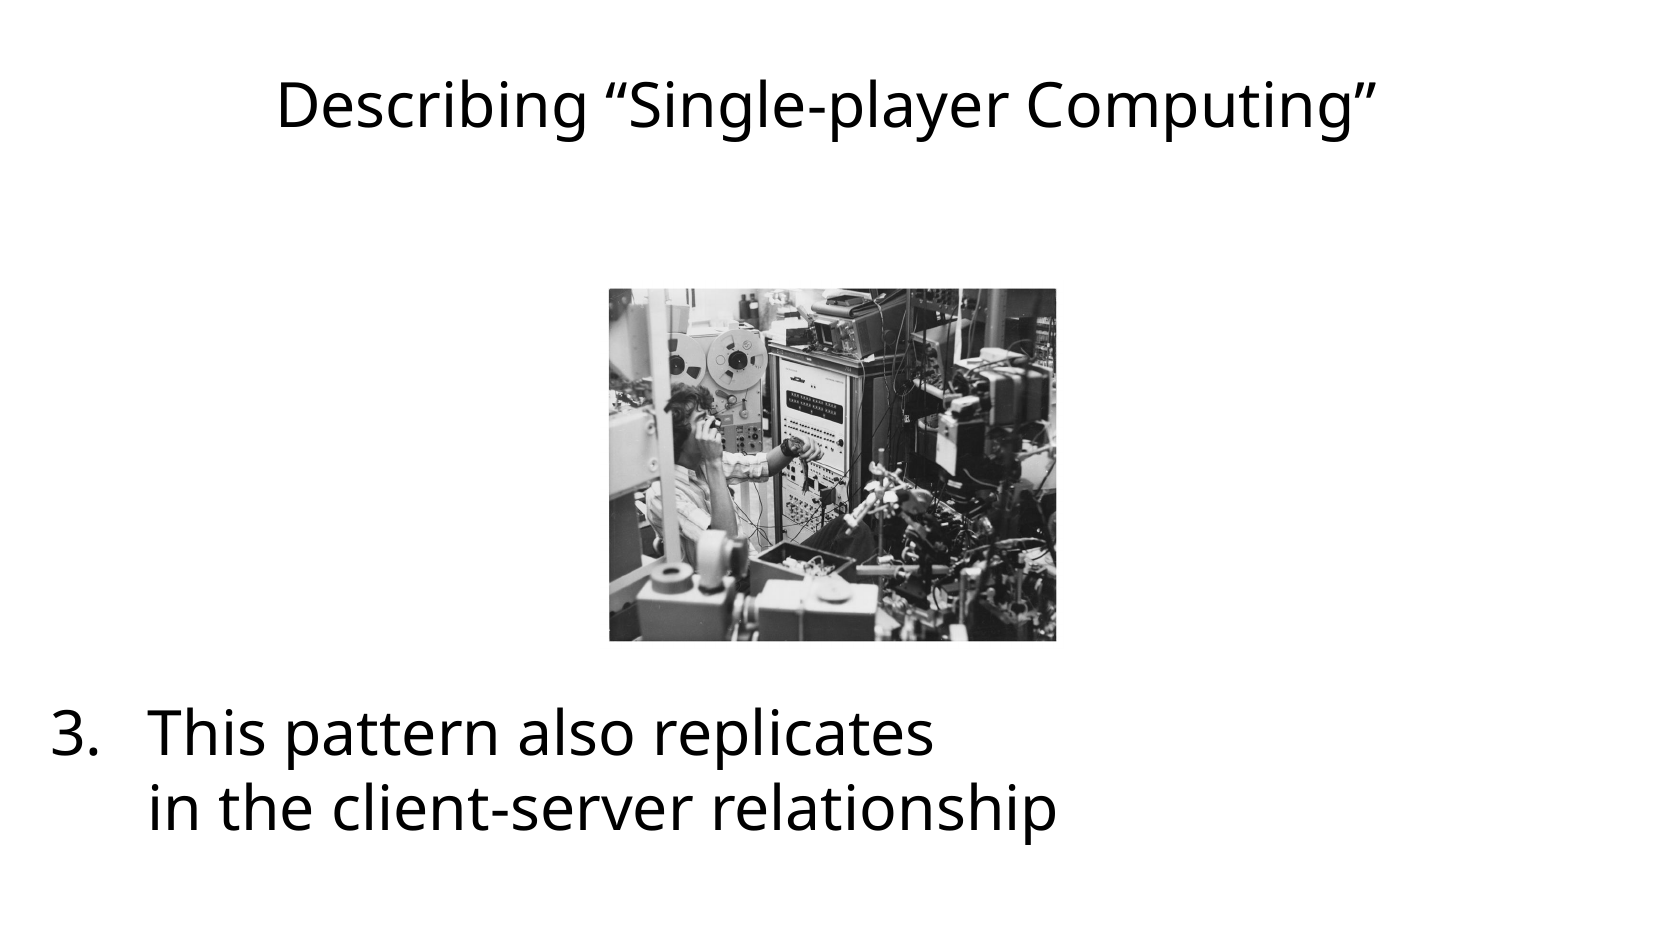

# Describing “Single-player Computing”
This pattern also replicates
in the client-server relationship